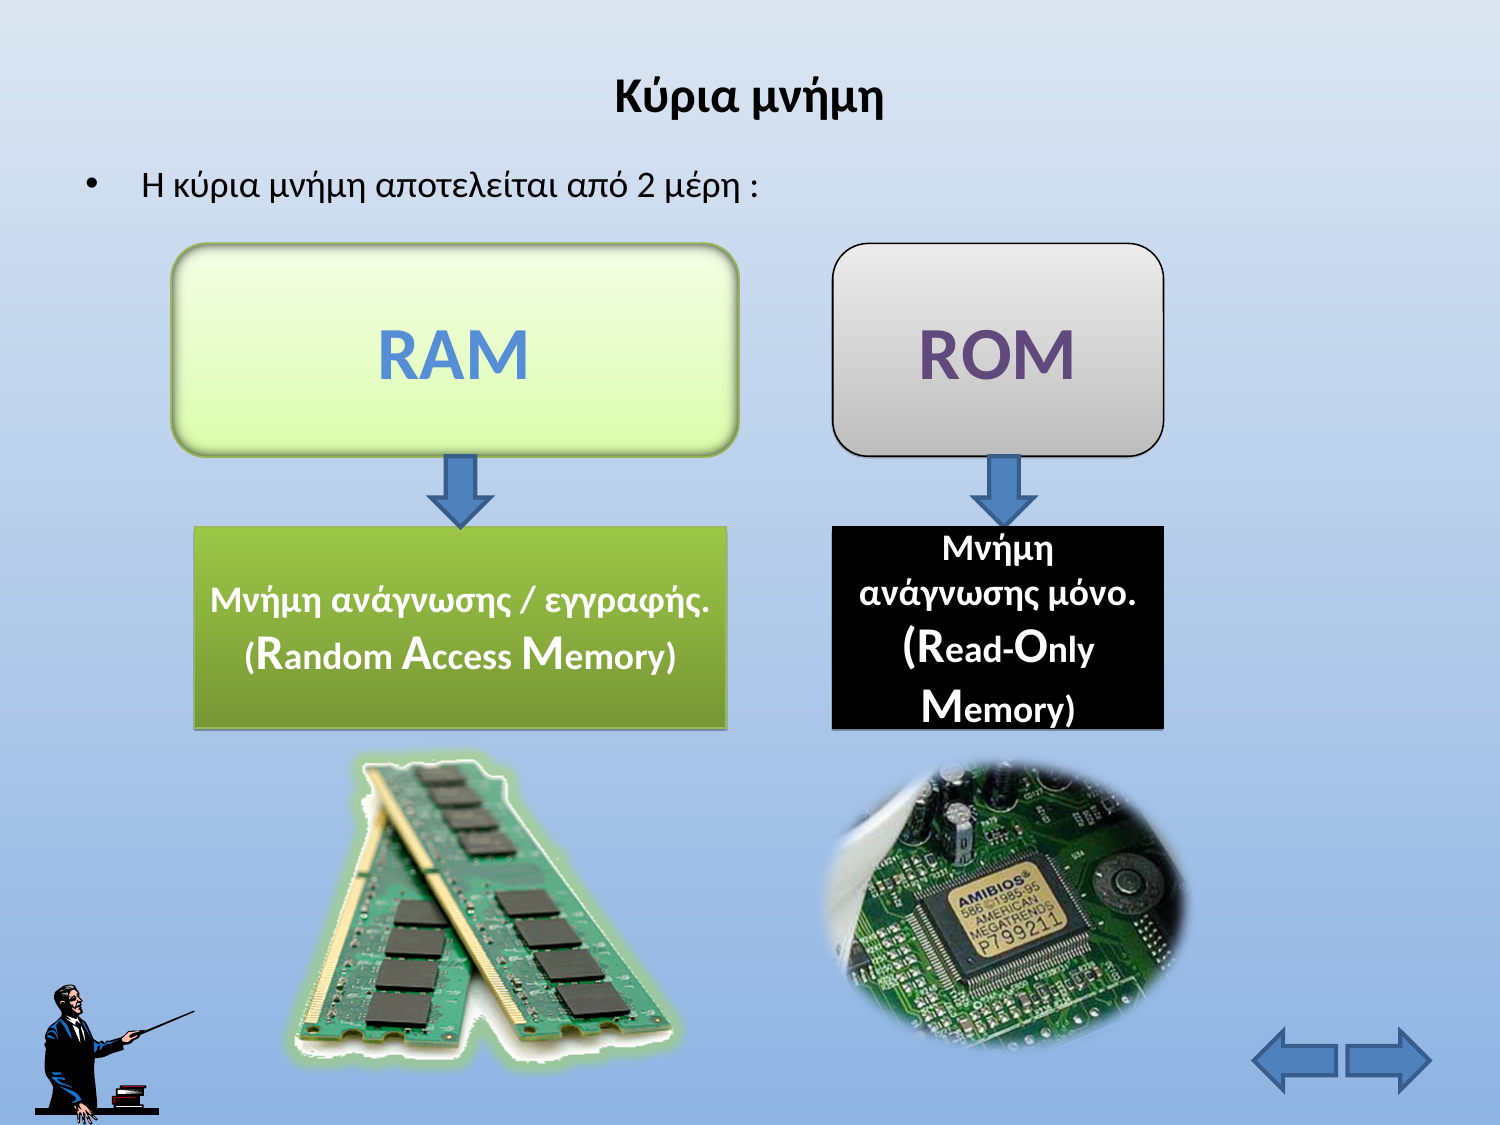

# Κύρια μνήμη
Η κύρια μνήμη αποτελείται από 2 μέρη :
RAM
ROM
Μνήμη ανάγνωσης / εγγραφής.
(Random Access Memory)
Μνήμη ανάγνωσης μόνο.
(Read-Only Memory)